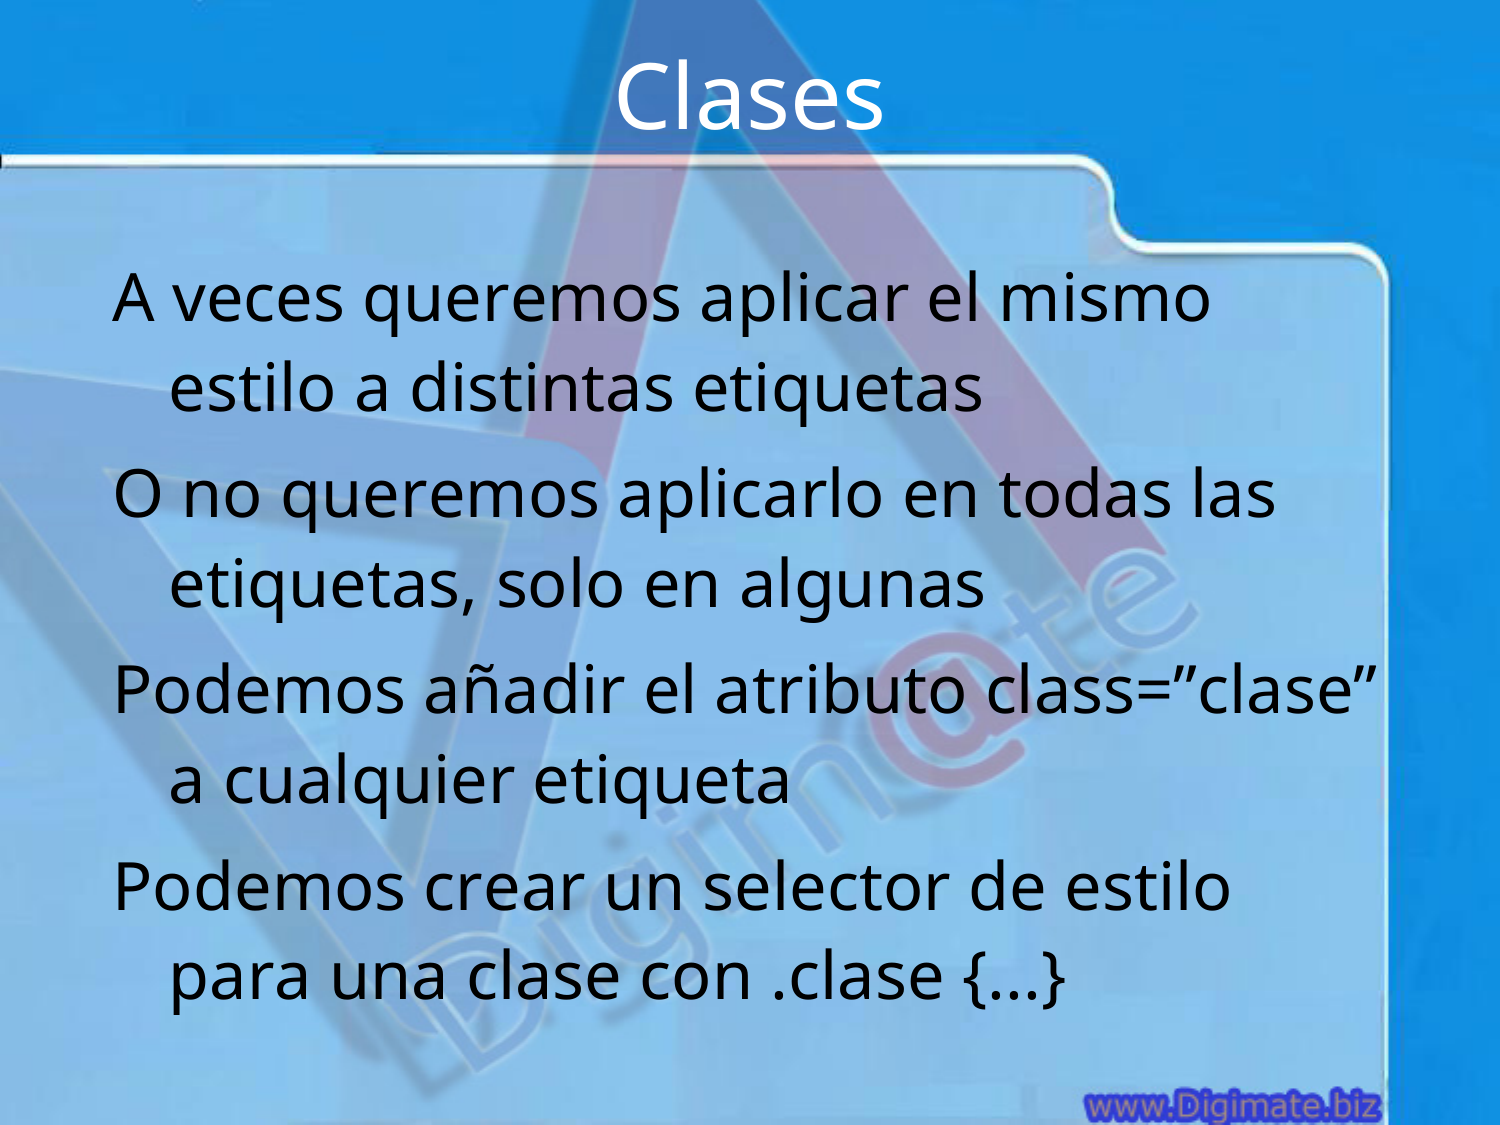

# Clases
A veces queremos aplicar el mismo estilo a distintas etiquetas
O no queremos aplicarlo en todas las etiquetas, solo en algunas
Podemos añadir el atributo class=”clase” a cualquier etiqueta
Podemos crear un selector de estilo para una clase con .clase {...}